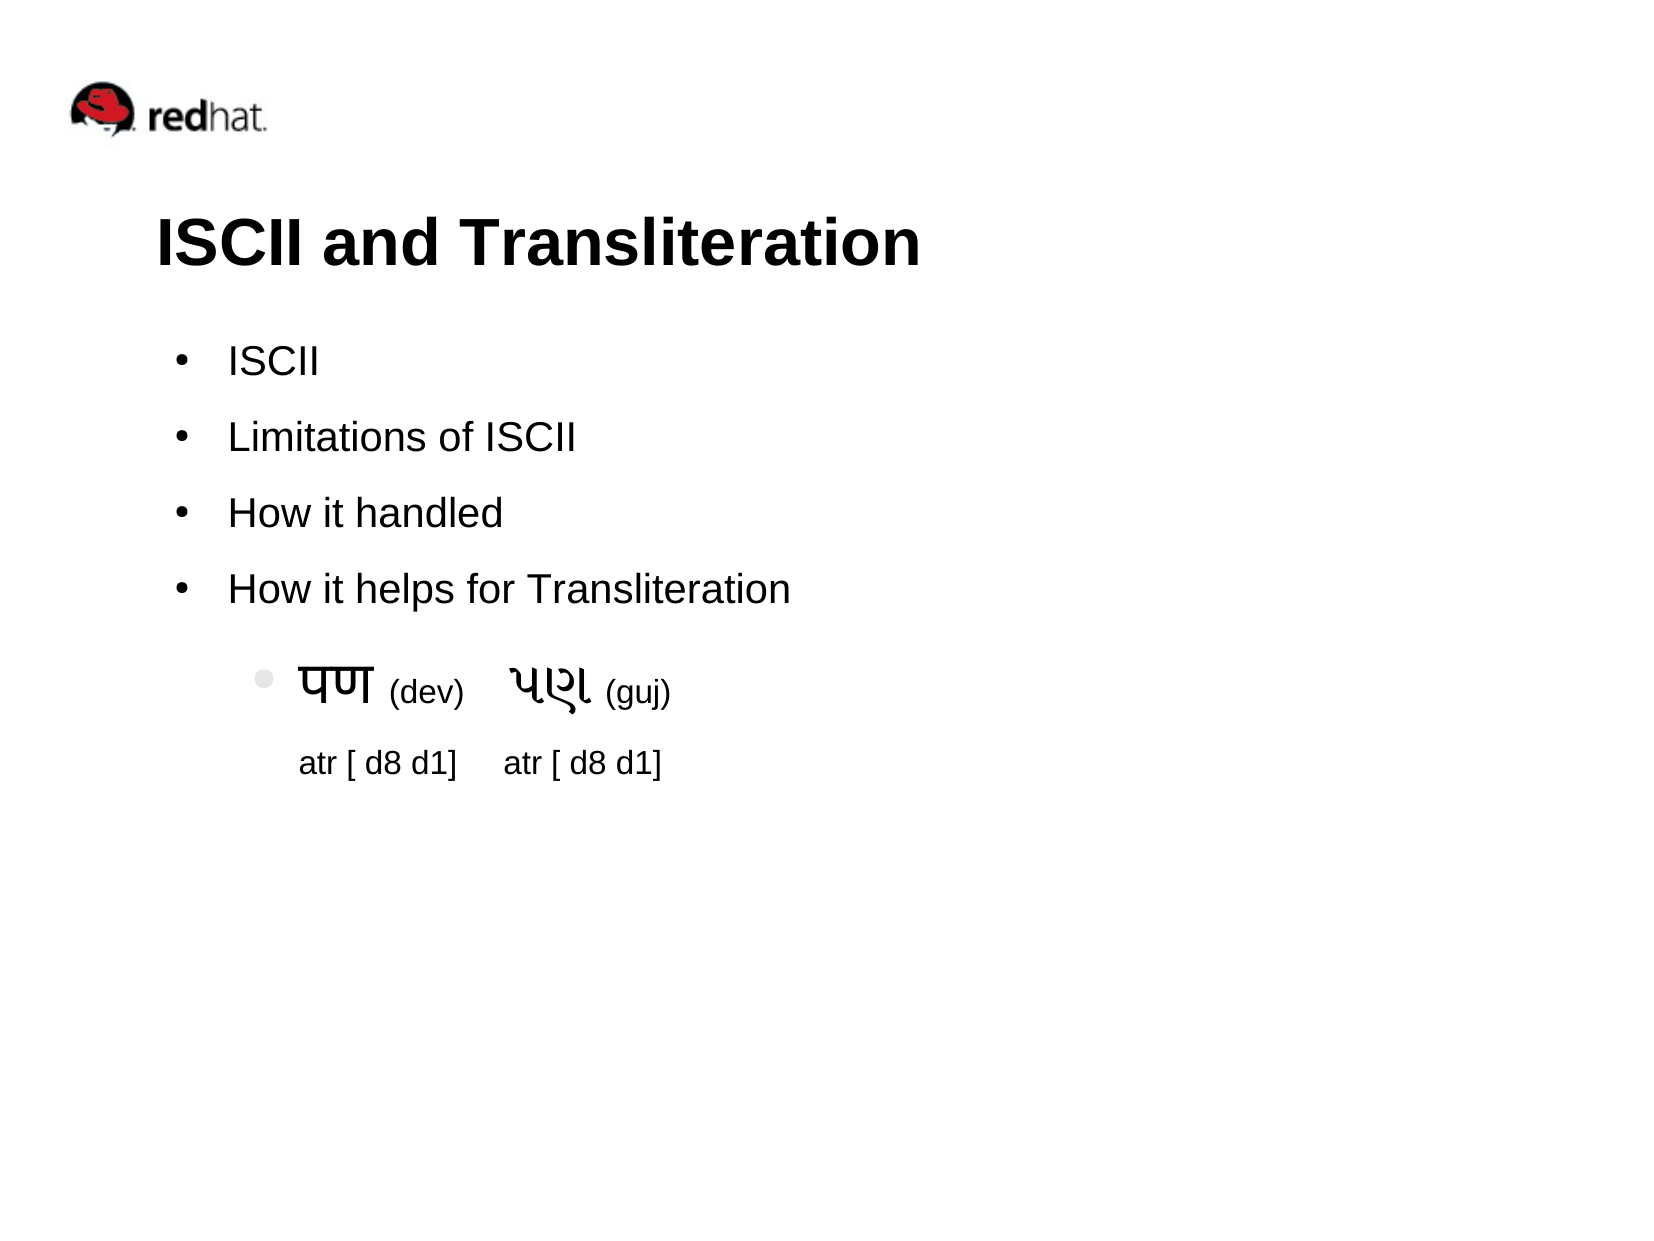

# ISCII and Transliteration
ISCII
Limitations of ISCII
How it handled
How it helps for Transliteration
पण (dev) પણ (guj)
atr [ d8 d1] atr [ d8 d1]